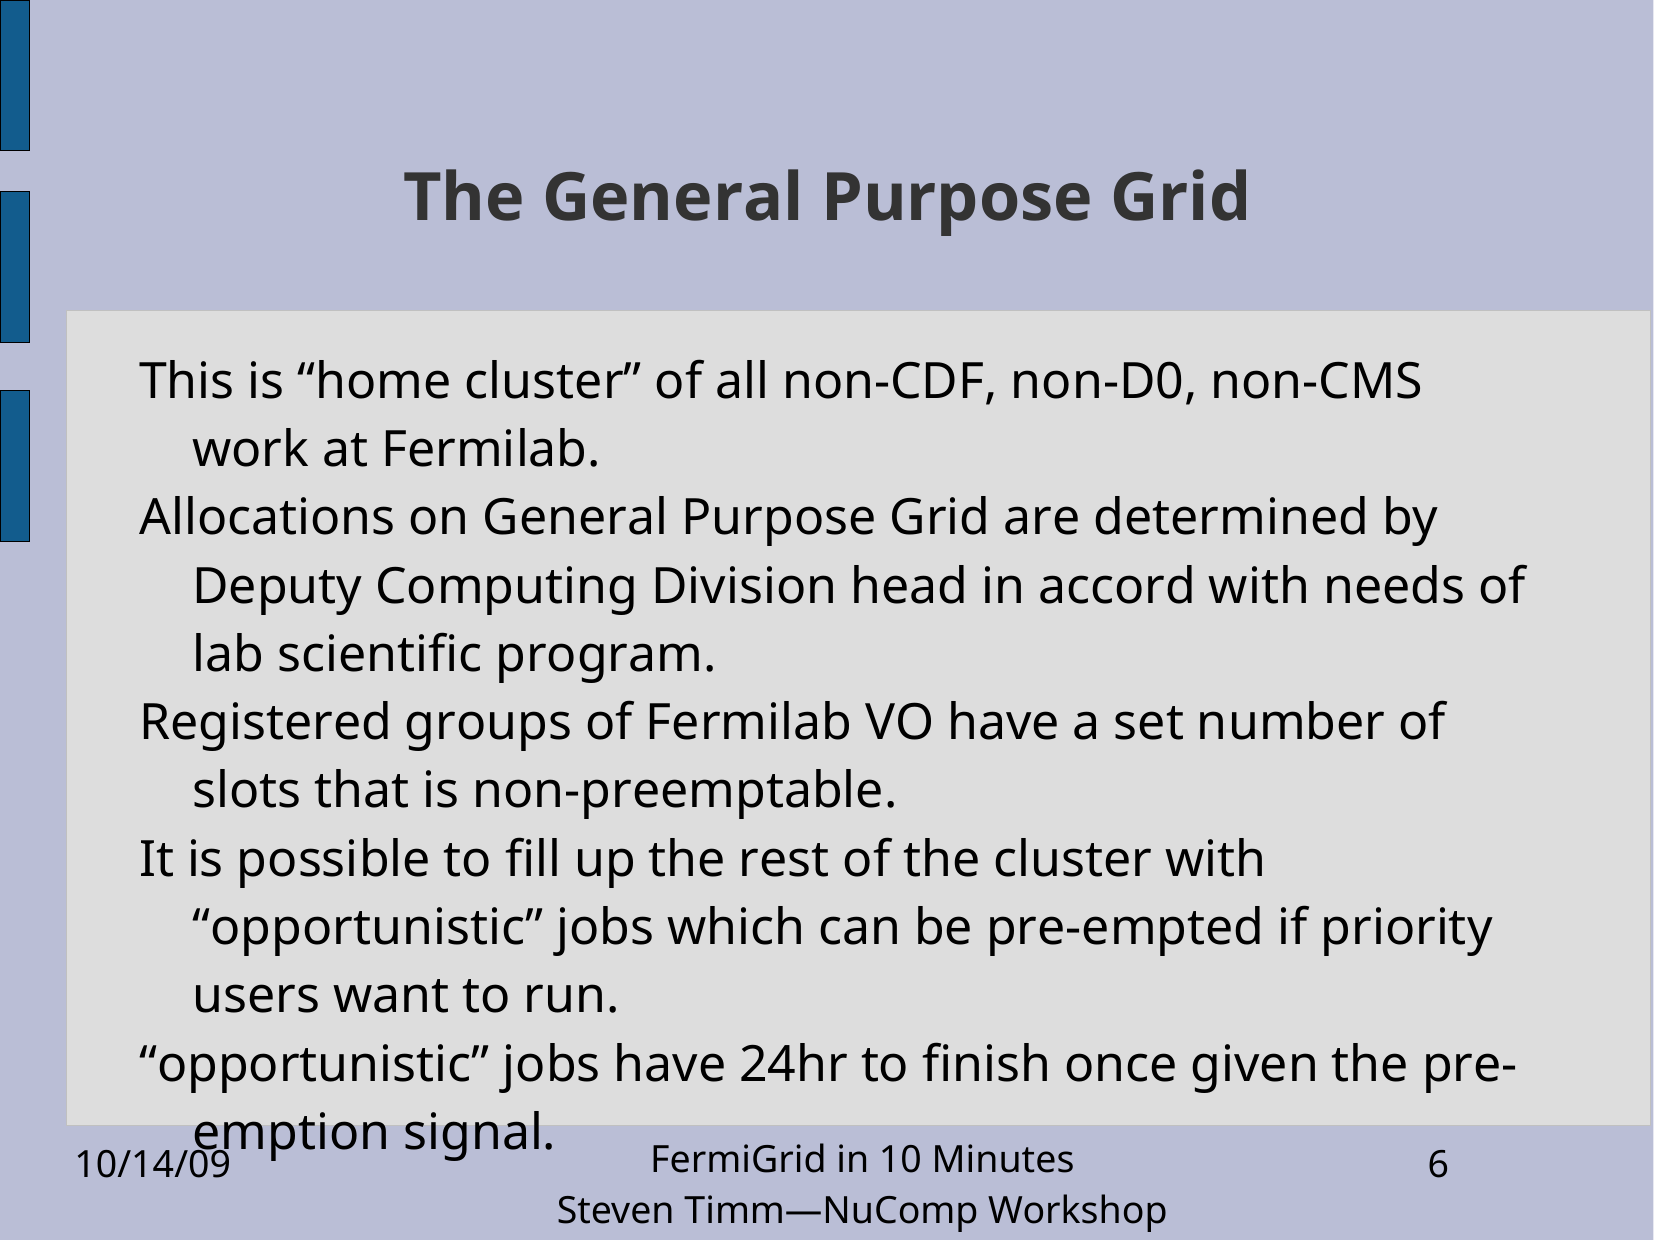

# The General Purpose Grid
This is “home cluster” of all non-CDF, non-D0, non-CMS work at Fermilab.
Allocations on General Purpose Grid are determined by Deputy Computing Division head in accord with needs of lab scientific program.
Registered groups of Fermilab VO have a set number of slots that is non-preemptable.
It is possible to fill up the rest of the cluster with “opportunistic” jobs which can be pre-empted if priority users want to run.
“opportunistic” jobs have 24hr to finish once given the pre-emption signal.